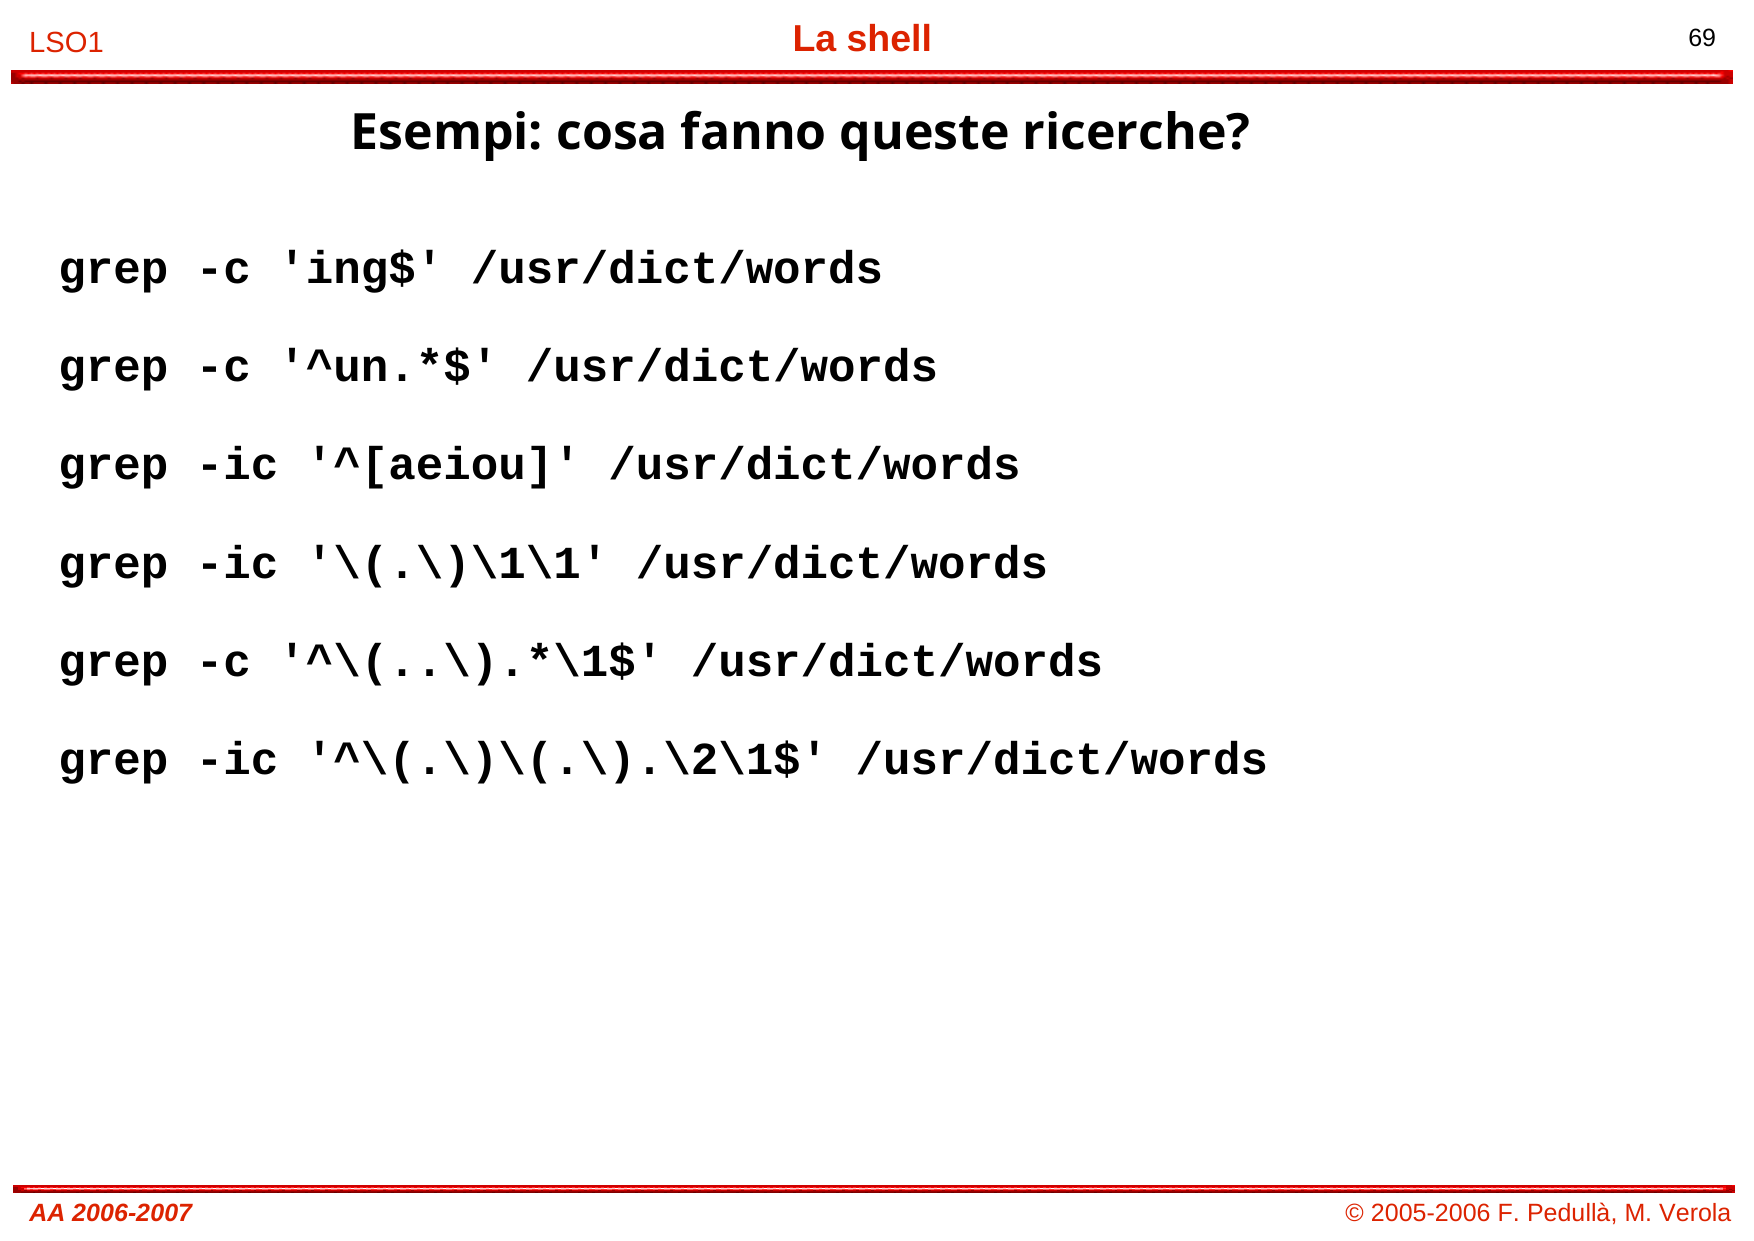

# Esempi: cosa fanno queste ricerche?
grep -c 'ing$' /usr/dict/words
grep -c '^un.*$' /usr/dict/words
grep -ic '^[aeiou]' /usr/dict/words
grep -ic '\(.\)\1\1' /usr/dict/words
grep -c '^\(..\).*\1$' /usr/dict/words
grep -ic '^\(.\)\(.\).\2\1$' /usr/dict/words